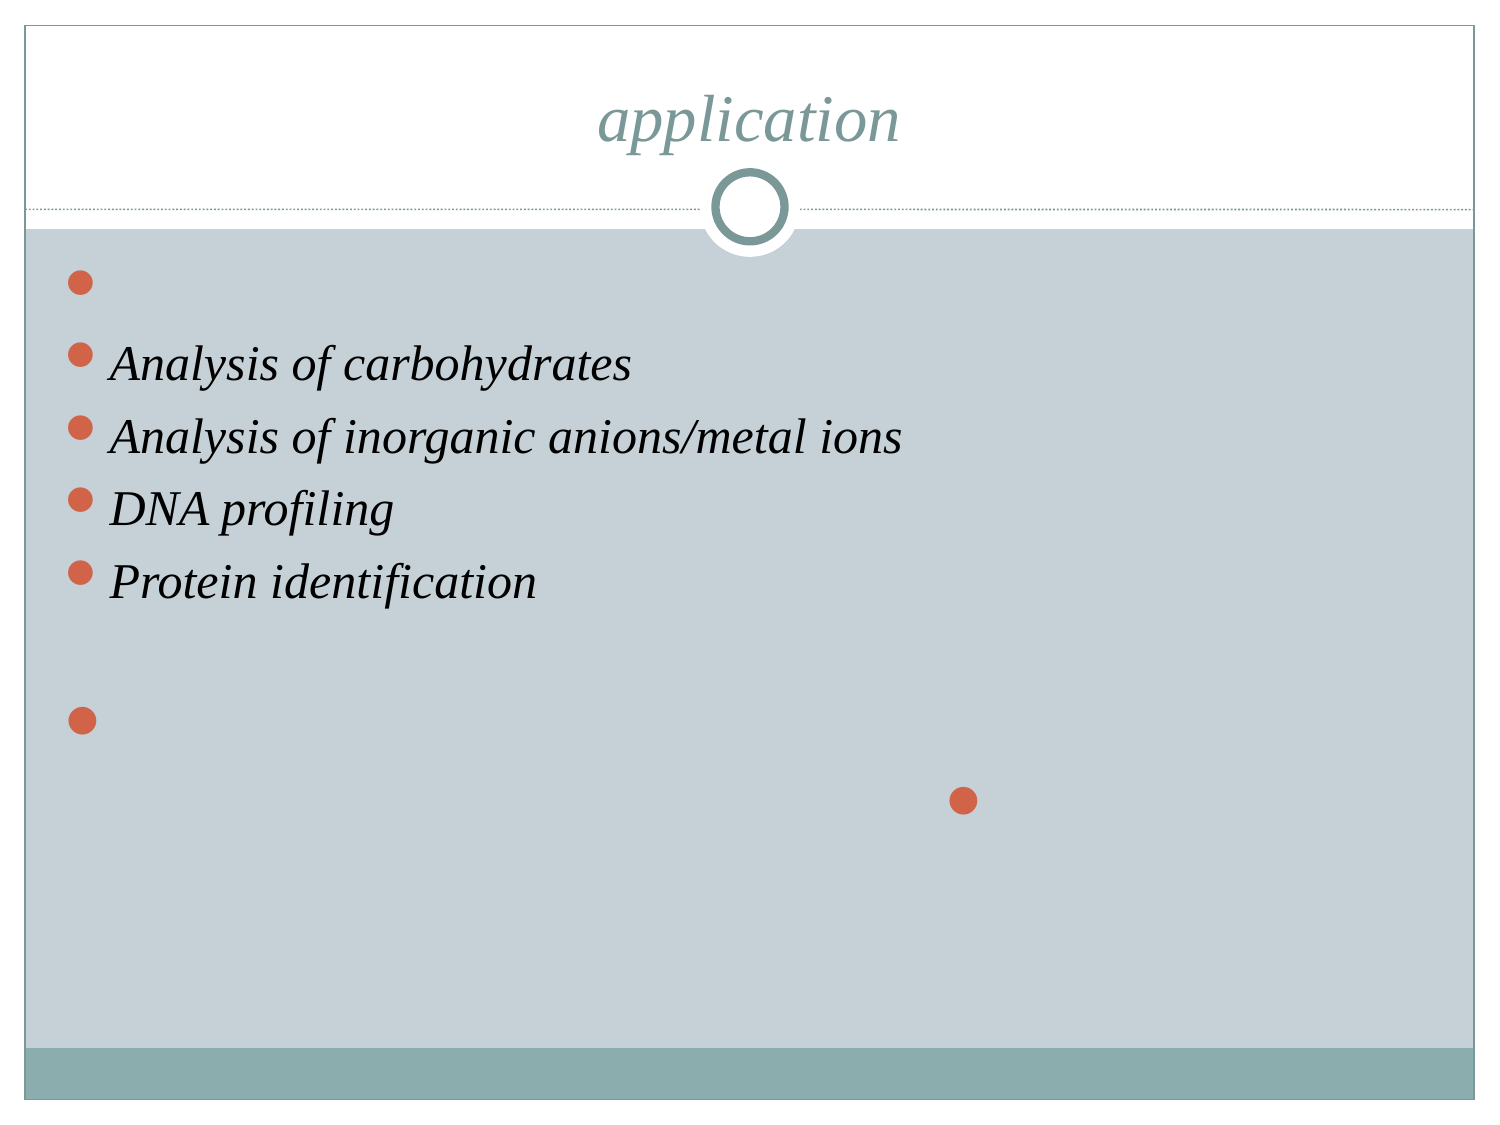

# application
Analysis of carbohydrates
Analysis of inorganic anions/metal ions
DNA profiling
Protein identification